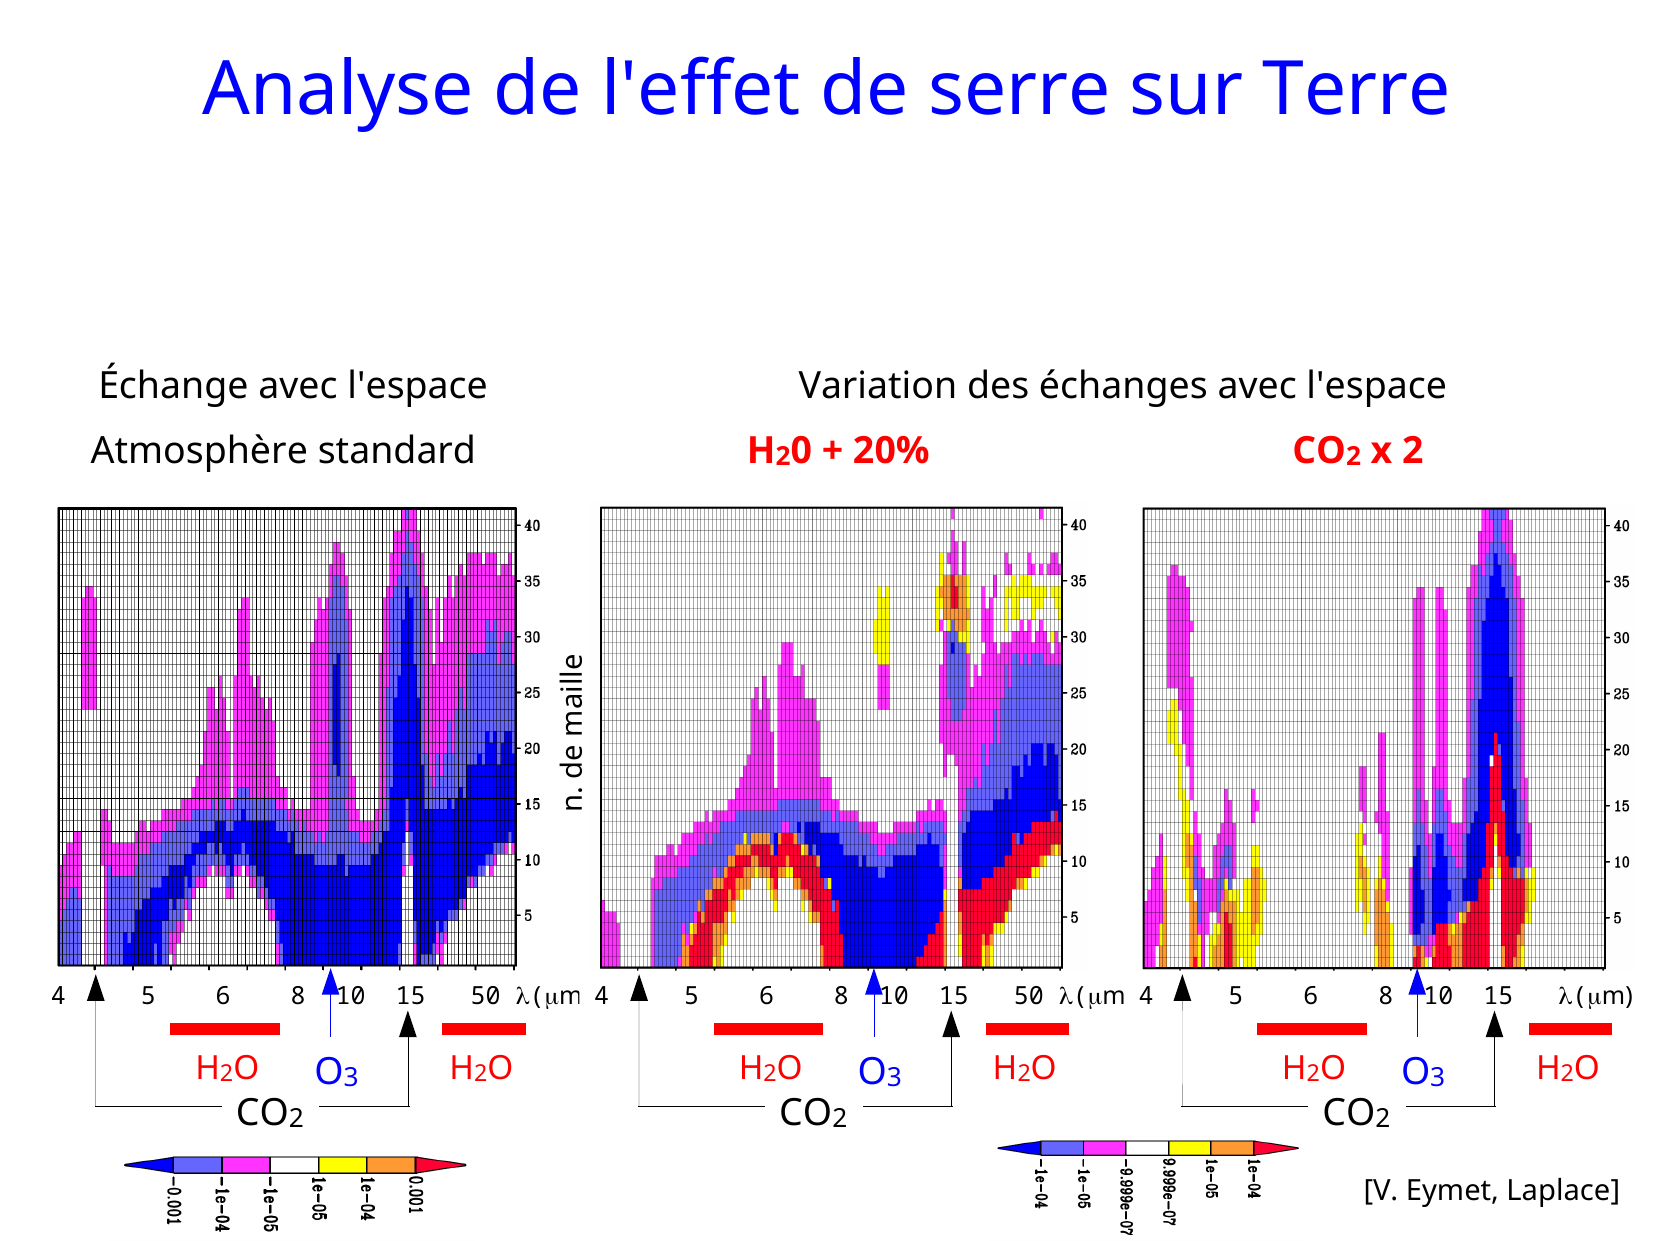

# Analyse de l'effet de serre sur Terre
Échange avec l'espace
Variation des échanges avec l'espace
Atmosphère standard
H20 + 20%
CO2 x 2
n. de maille
H2O
H2O
O3
CO2
H2O
H2O
O3
CO2
H2O
H2O
O3
CO2
4 5 6 8 10 15 50 (m)
4 5 6 8 10 15 50 (m)
4 5 6 8 10 15 (m)
[V. Eymet, Laplace]